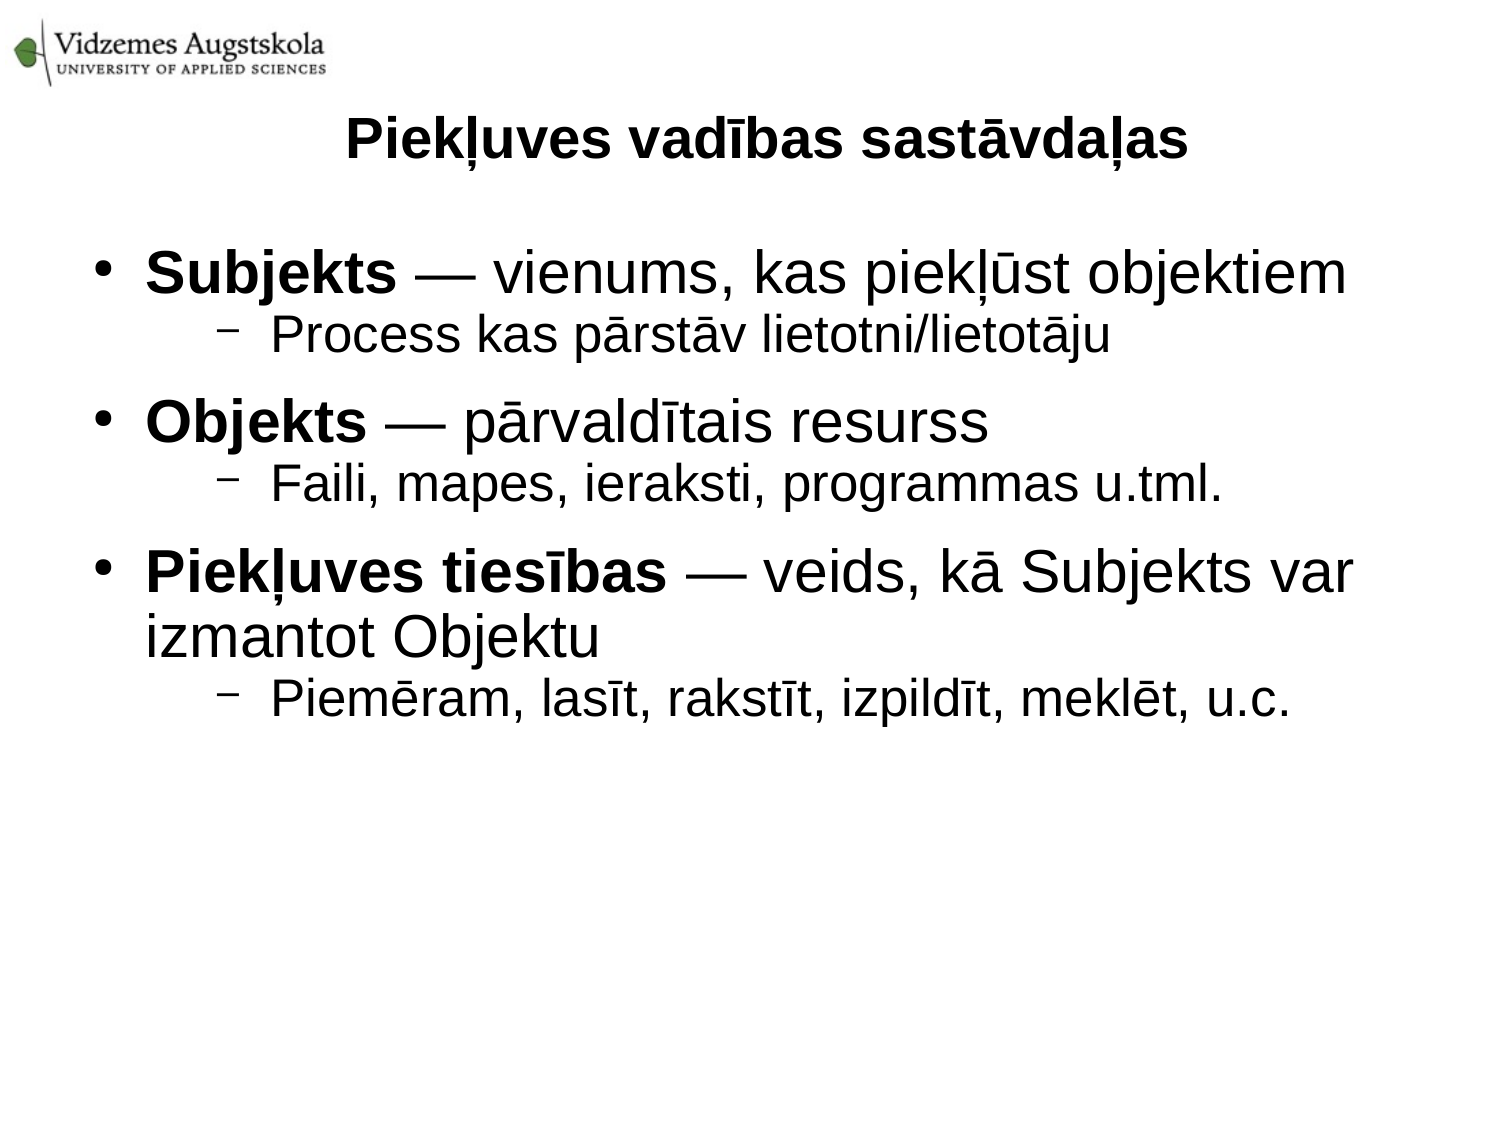

# Piekļuves vadības sastāvdaļas
Subjekts — vienums, kas piekļūst objektiem
Process kas pārstāv lietotni/lietotāju
Objekts — pārvaldītais resurss
Faili, mapes, ieraksti, programmas u.tml.
Piekļuves tiesības — veids, kā Subjekts var izmantot Objektu
Piemēram, lasīt, rakstīt, izpildīt, meklēt, u.c.